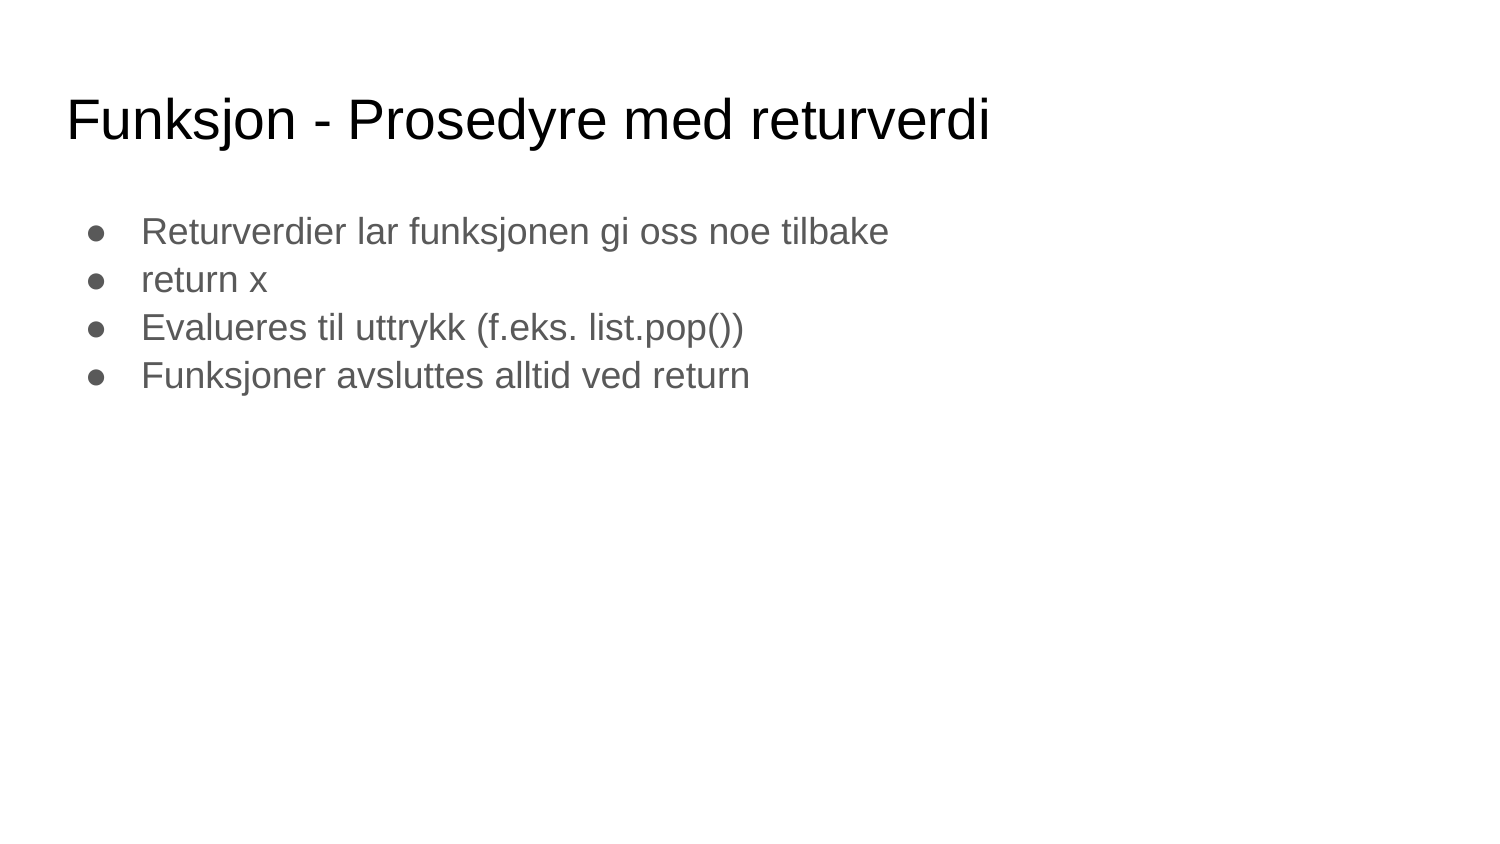

# Funksjon - Prosedyre med returverdi
Returverdier lar funksjonen gi oss noe tilbake
return x
Evalueres til uttrykk (f.eks. list.pop())
Funksjoner avsluttes alltid ved return